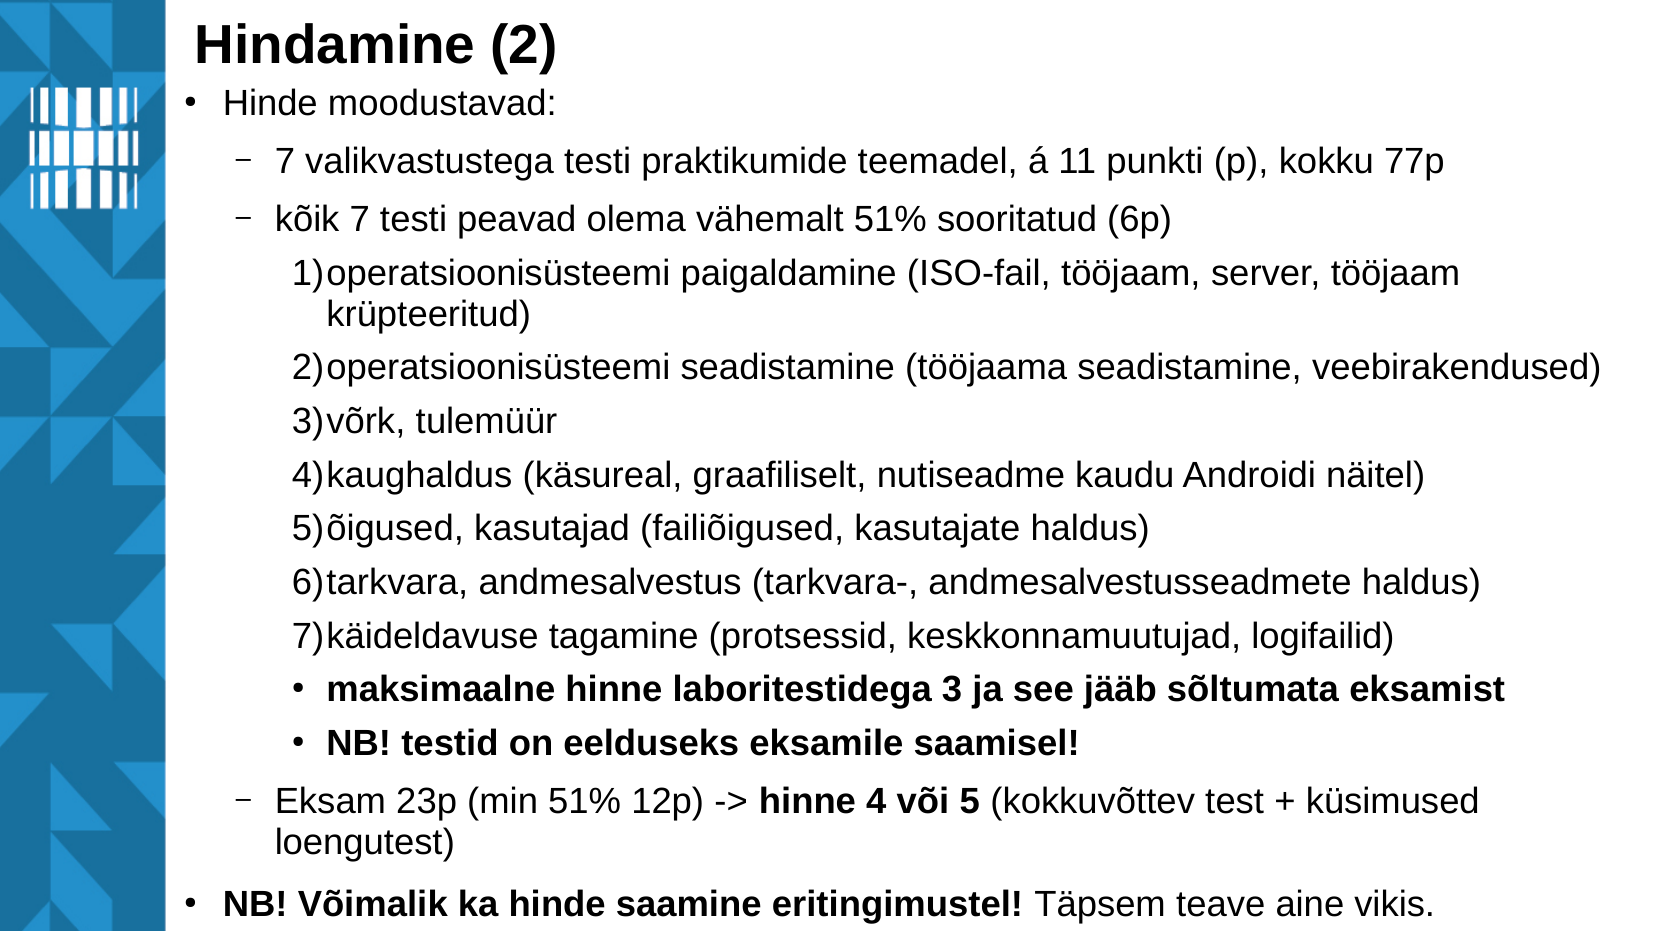

# Hindamine (2)
Hinde moodustavad:
7 valikvastustega testi praktikumide teemadel, á 11 punkti (p), kokku 77p
kõik 7 testi peavad olema vähemalt 51% sooritatud (6p)
operatsioonisüsteemi paigaldamine (ISO-fail, tööjaam, server, tööjaam krüpteeritud)
operatsioonisüsteemi seadistamine (tööjaama seadistamine, veebirakendused)
võrk, tulemüür
kaughaldus (käsureal, graafiliselt, nutiseadme kaudu Androidi näitel)
õigused, kasutajad (failiõigused, kasutajate haldus)
tarkvara, andmesalvestus (tarkvara-, andmesalvestusseadmete haldus)
käideldavuse tagamine (protsessid, keskkonnamuutujad, logifailid)
maksimaalne hinne laboritestidega 3 ja see jääb sõltumata eksamist
NB! testid on eelduseks eksamile saamisel!
Eksam 23p (min 51% 12p) -> hinne 4 või 5 (kokkuvõttev test + küsimused loengutest)
NB! Võimalik ka hinde saamine eritingimustel! Täpsem teave aine vikis.
10